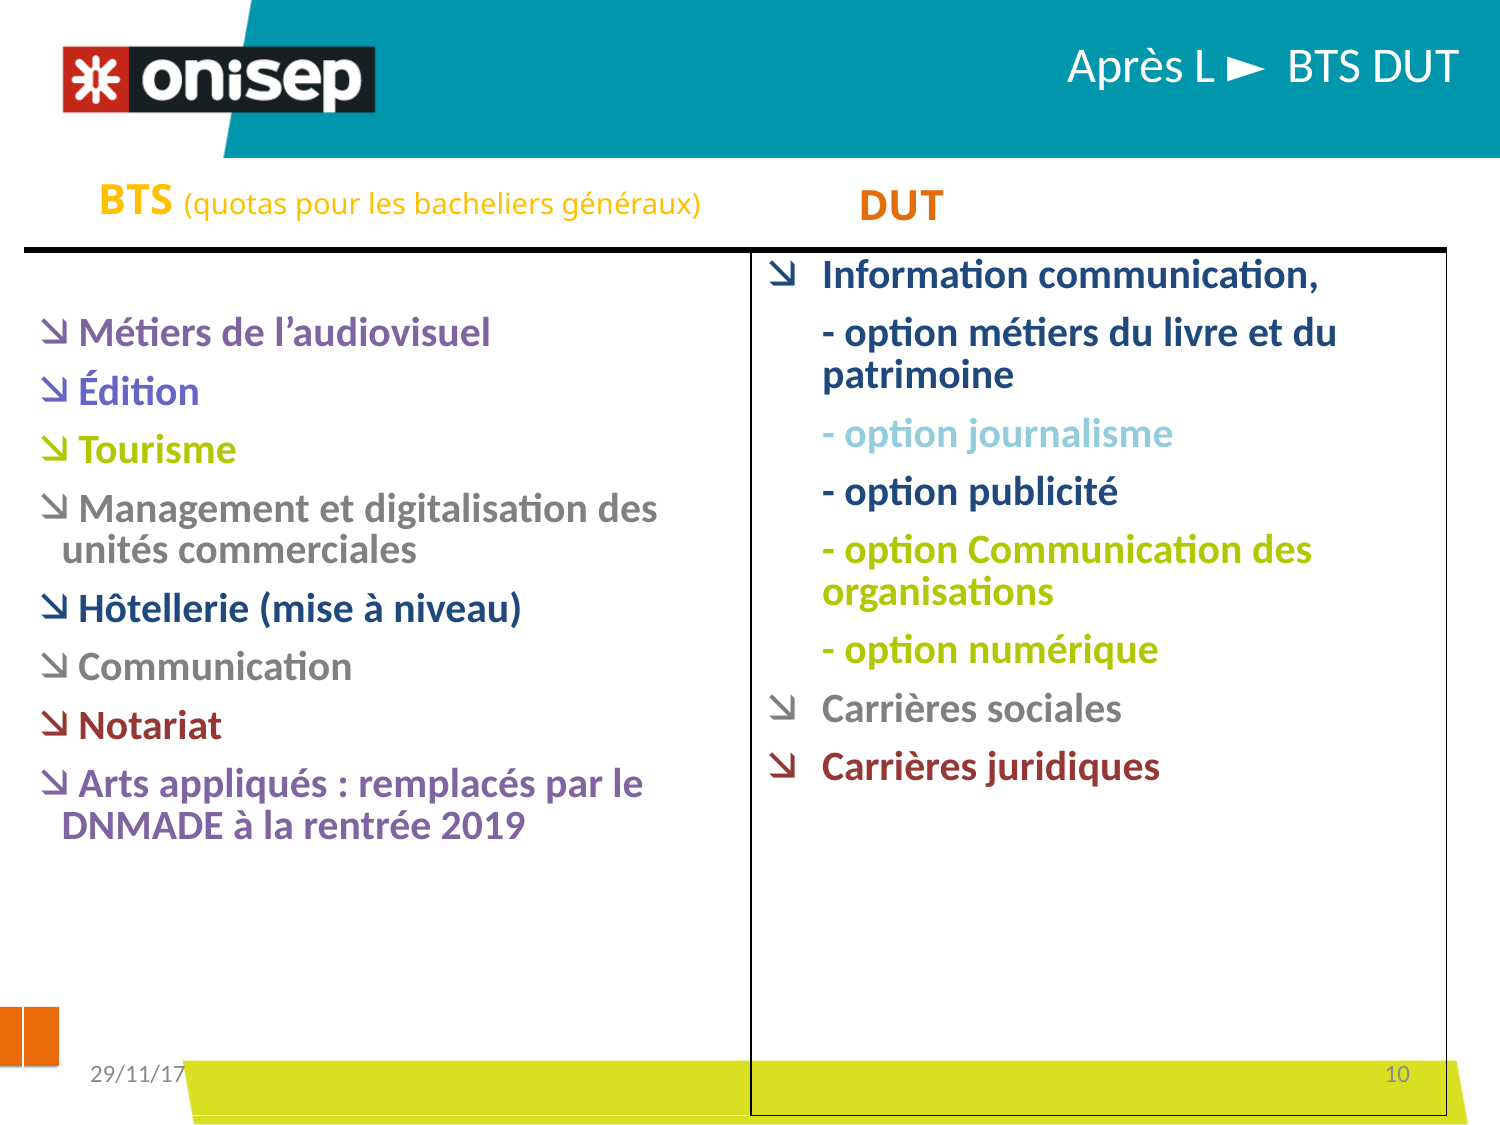

Après L ► BTS DUT
BTS (quotas pour les bacheliers généraux)
DUT
| Métiers de l’audiovisuel Édition Tourisme Management et digitalisation des unités commerciales Hôtellerie (mise à niveau) Communication Notariat Arts appliqués : remplacés par le DNMADE à la rentrée 2019 | Information communication, - option métiers du livre et du patrimoine - option journalisme - option publicité - option Communication des organisations - option numérique Carrières sociales Carrières juridiques |
| --- | --- |
29/11/17